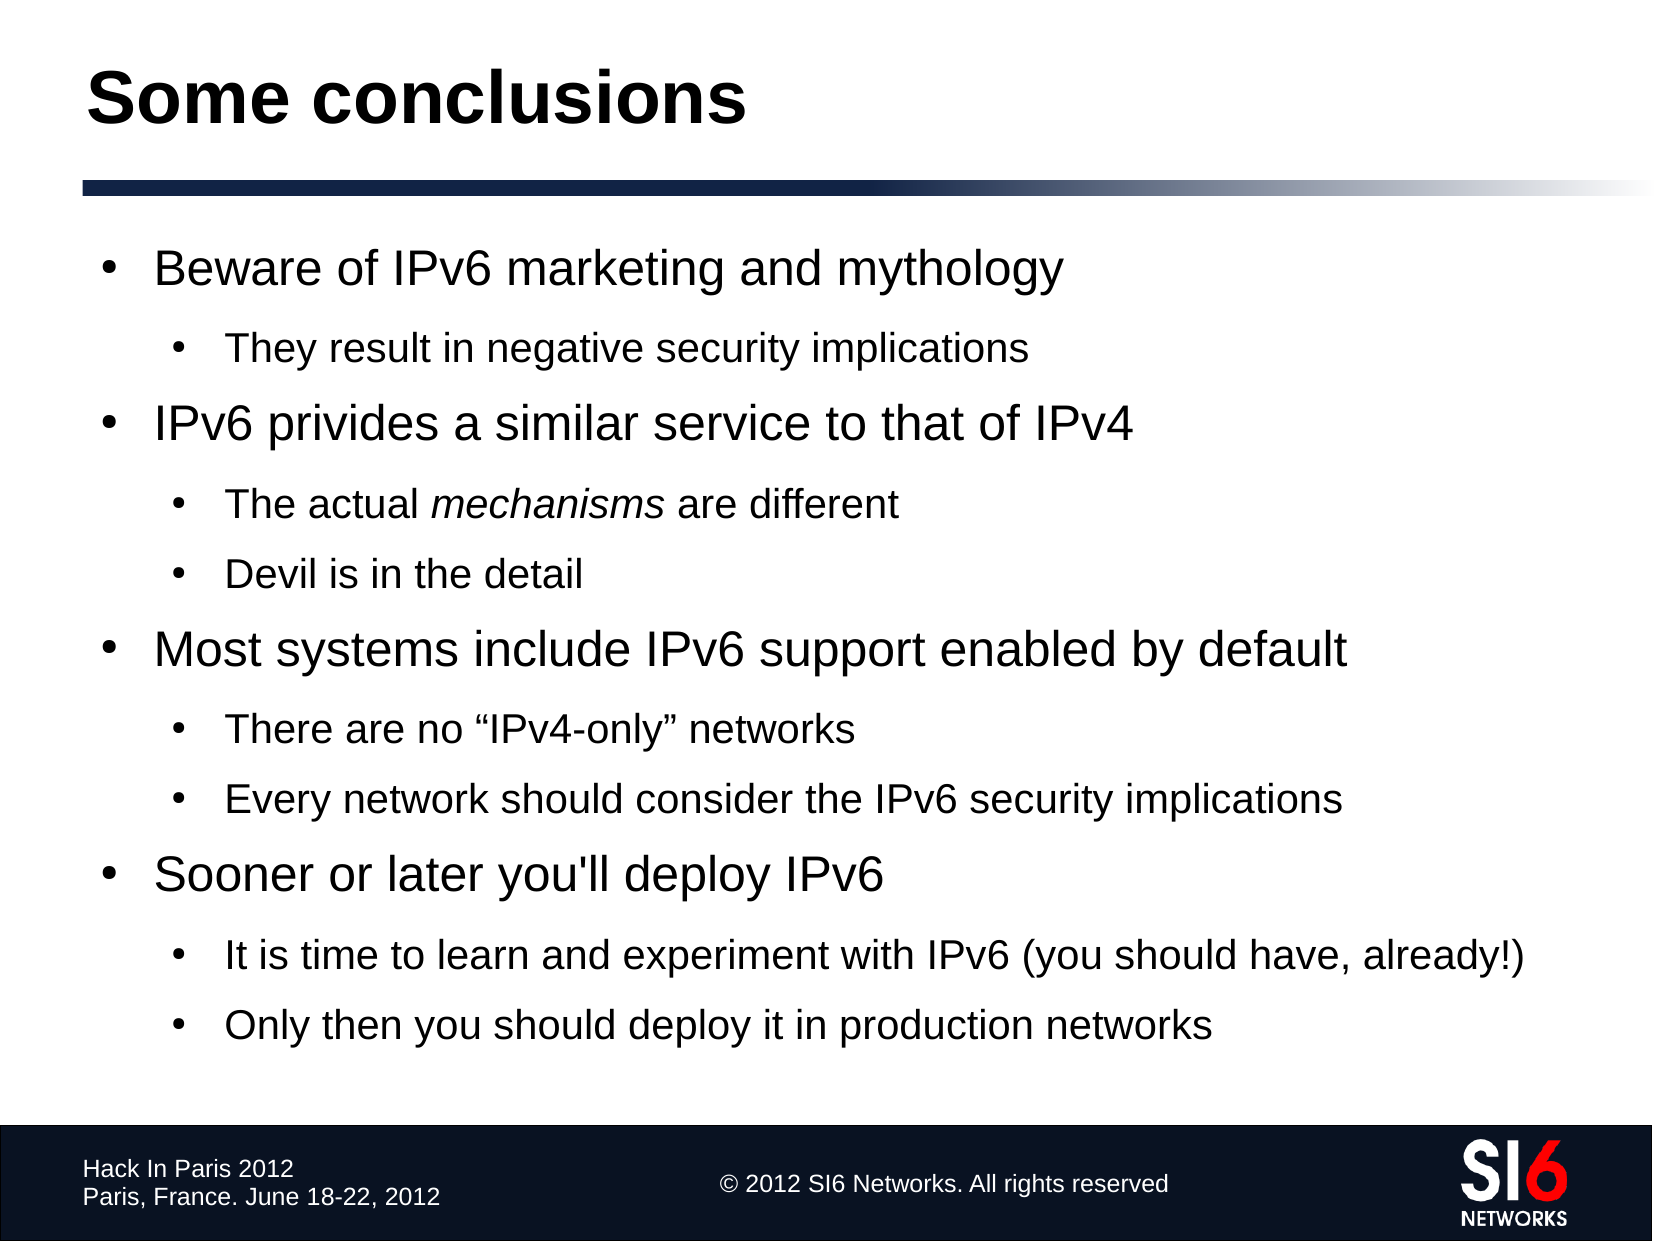

# Some conclusions
Beware of IPv6 marketing and mythology
They result in negative security implications
IPv6 privides a similar service to that of IPv4
The actual mechanisms are different
Devil is in the detail
Most systems include IPv6 support enabled by default
There are no “IPv4-only” networks
Every network should consider the IPv6 security implications
Sooner or later you'll deploy IPv6
It is time to learn and experiment with IPv6 (you should have, already!)
Only then you should deploy it in production networks
Congreso de Seguridad en Computo 2011